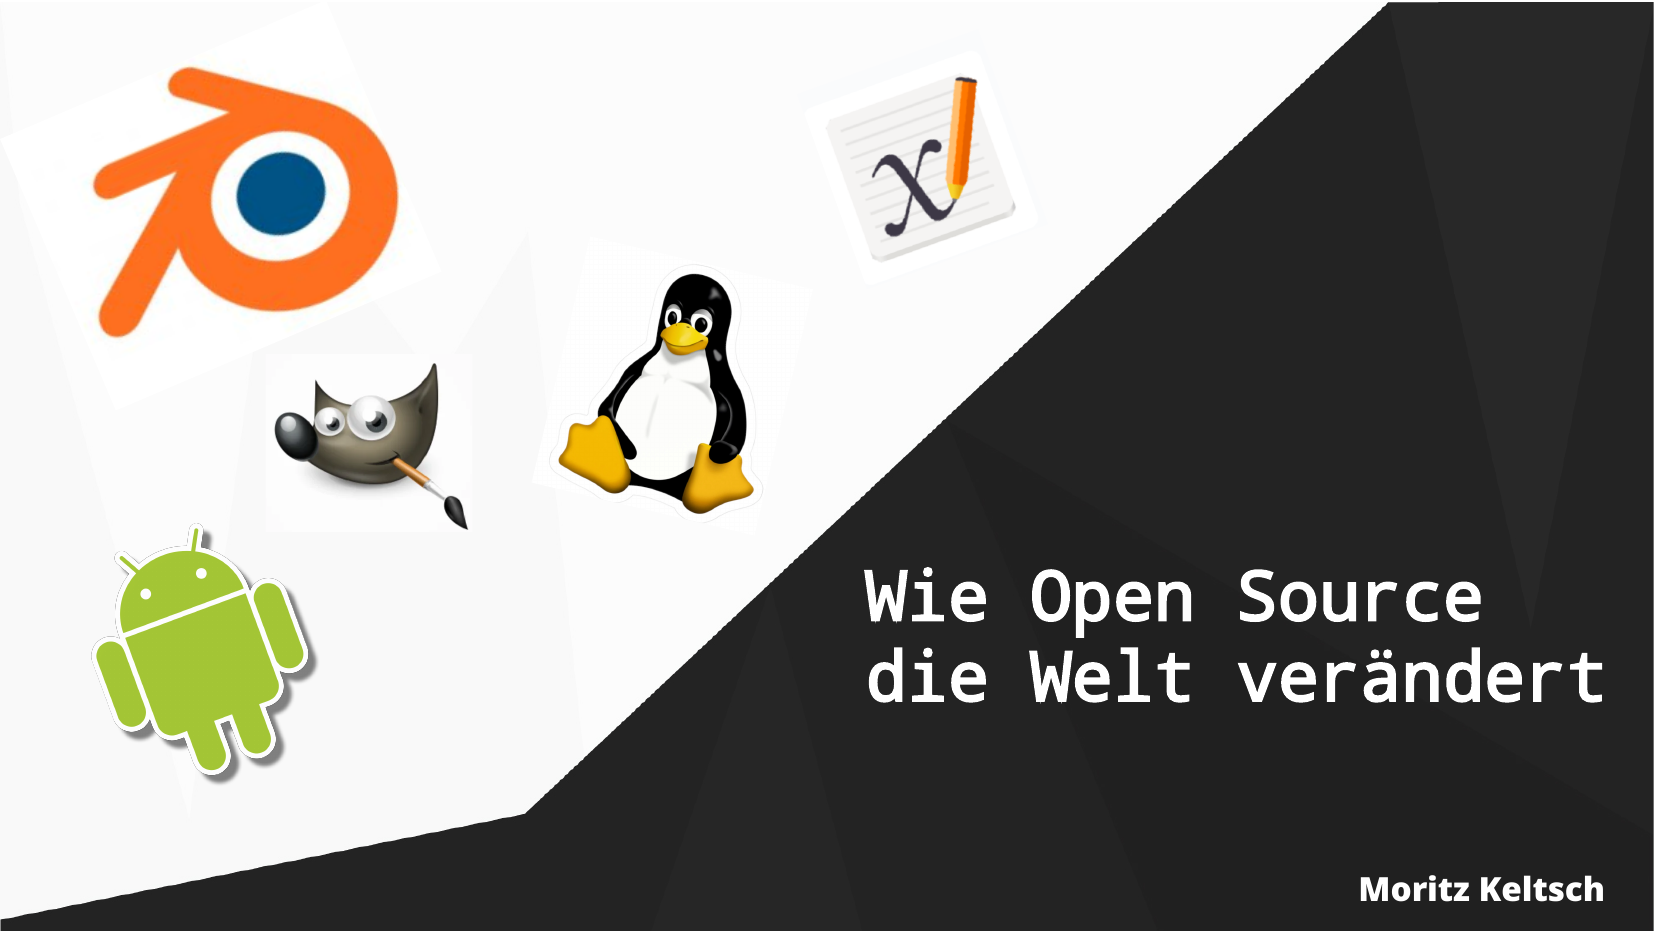

# Wie Open Source die Welt verändert
Moritz Keltsch